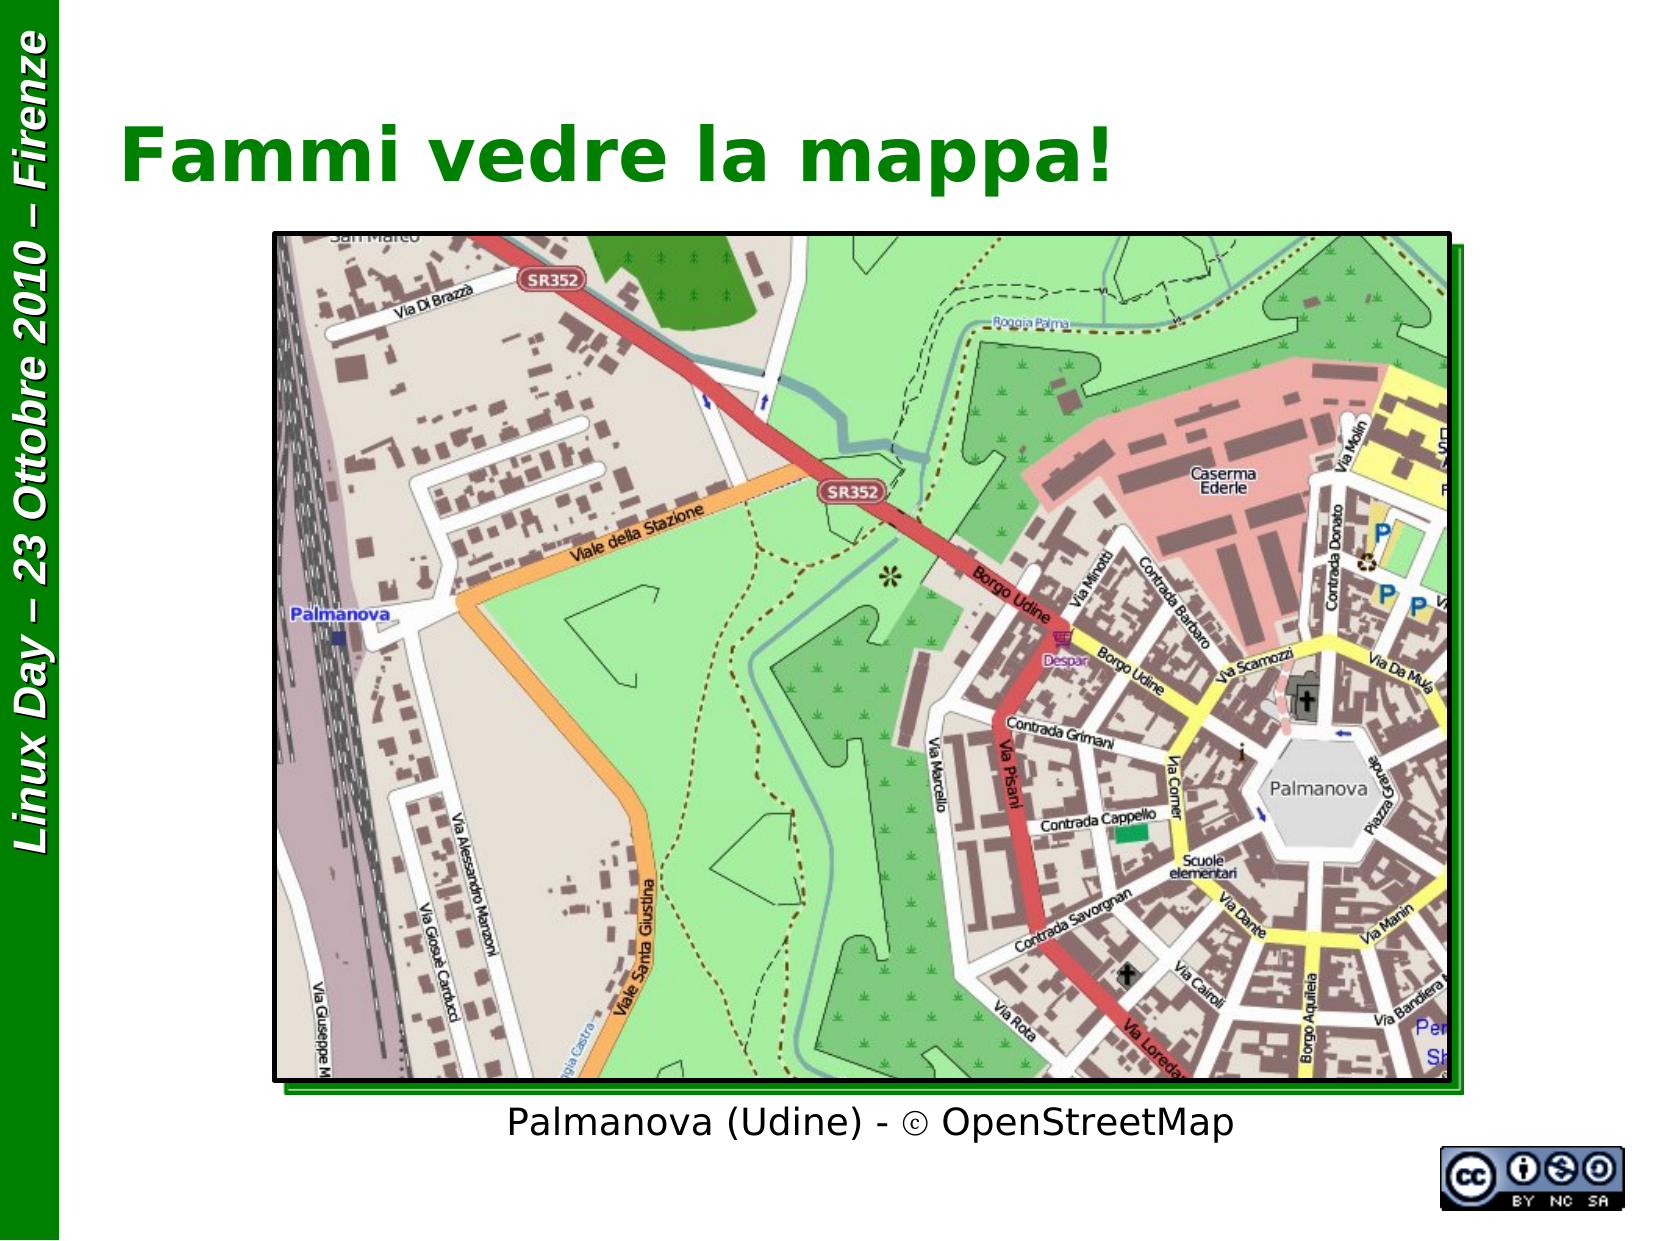

# Fammi vedre la mappa!
Palmanova (Udine) - ⓒ OpenStreetMap